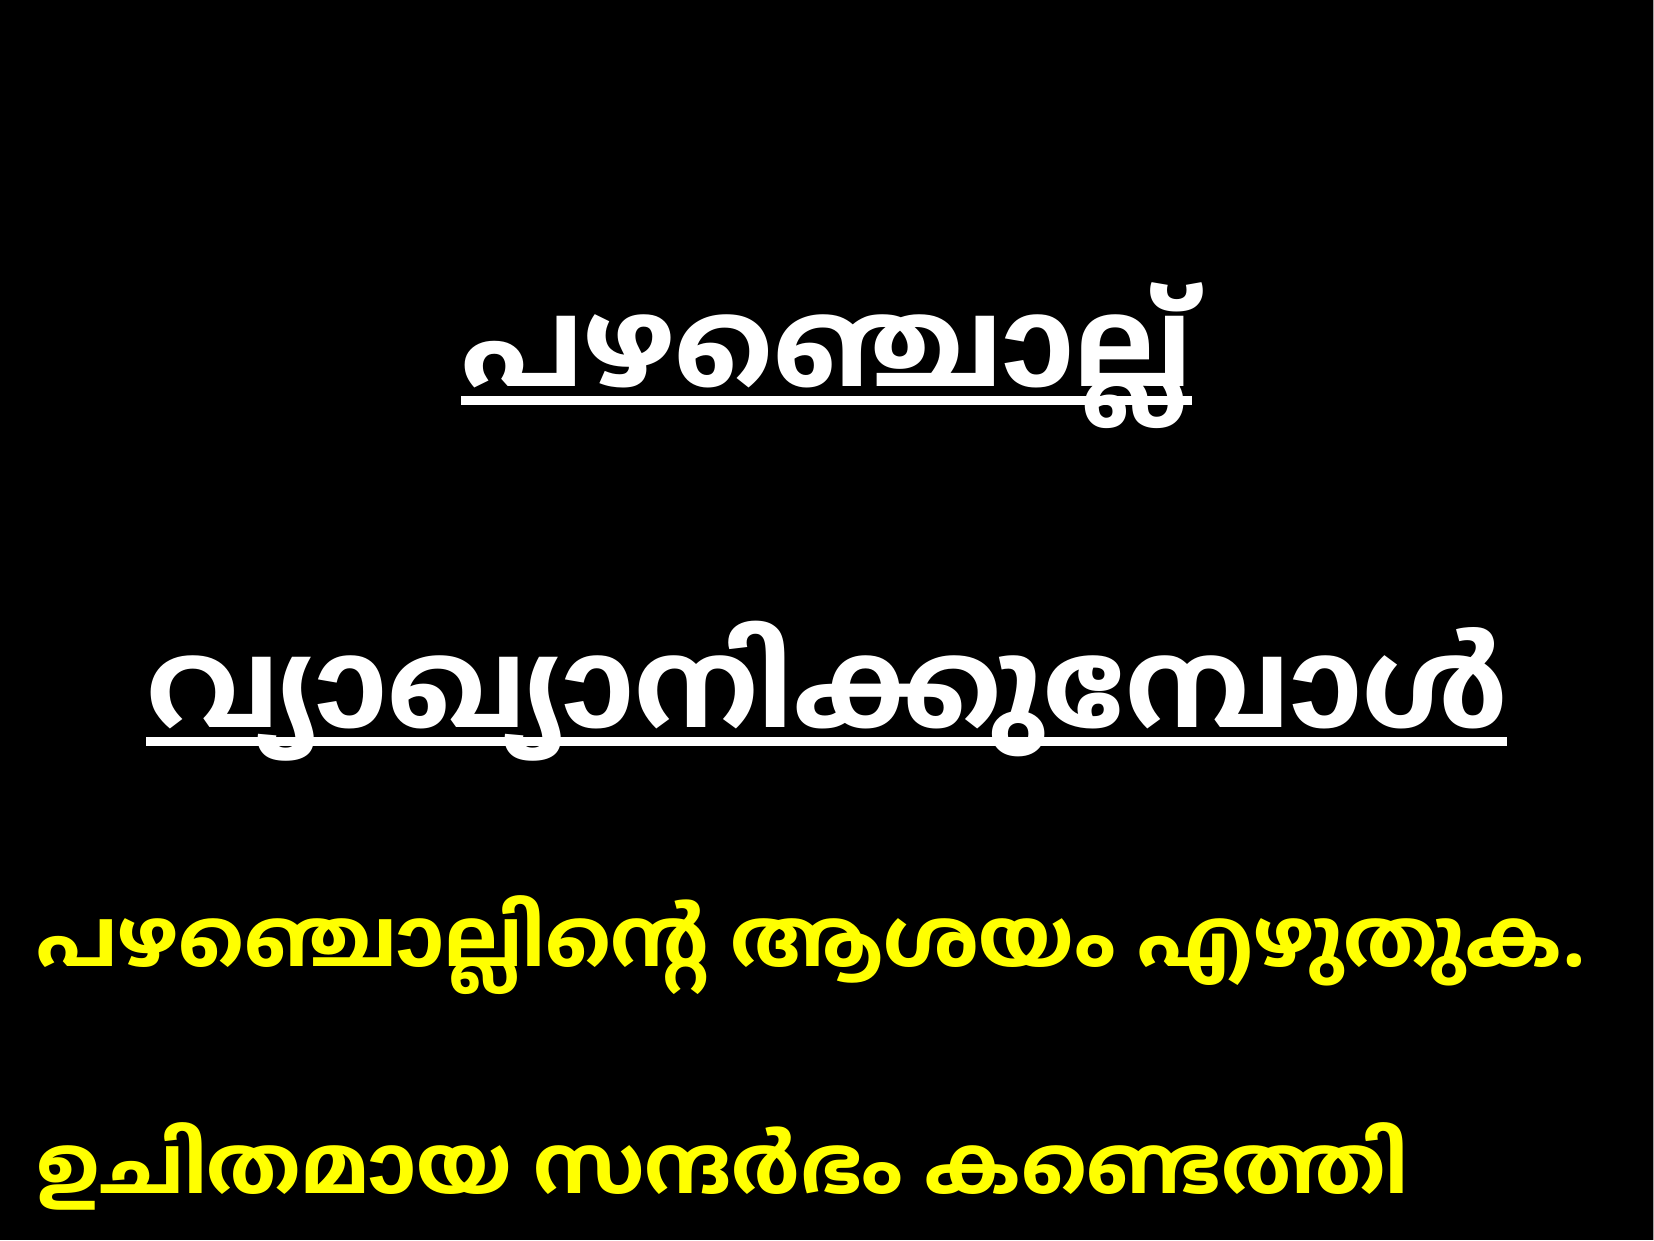

പഴഞ്ചൊല്ല് വ്യാഖ്യാനിക്കുമ്പോള്‍
 പഴഞ്ചൊല്ലിന്റെ ആശയം എഴുതുക.
 ഉചിതമായ സന്ദര്‍ഭം കണ്ടെത്തി എഴുതുക.
 സന്ദര്‍ഭം വിശദീകരിക്കുക.
 സന്ദര്‍ഭത്തെ പഴഞ്ചൊല്ലിനോട് ബന്ധിപ്പിക്കുക.